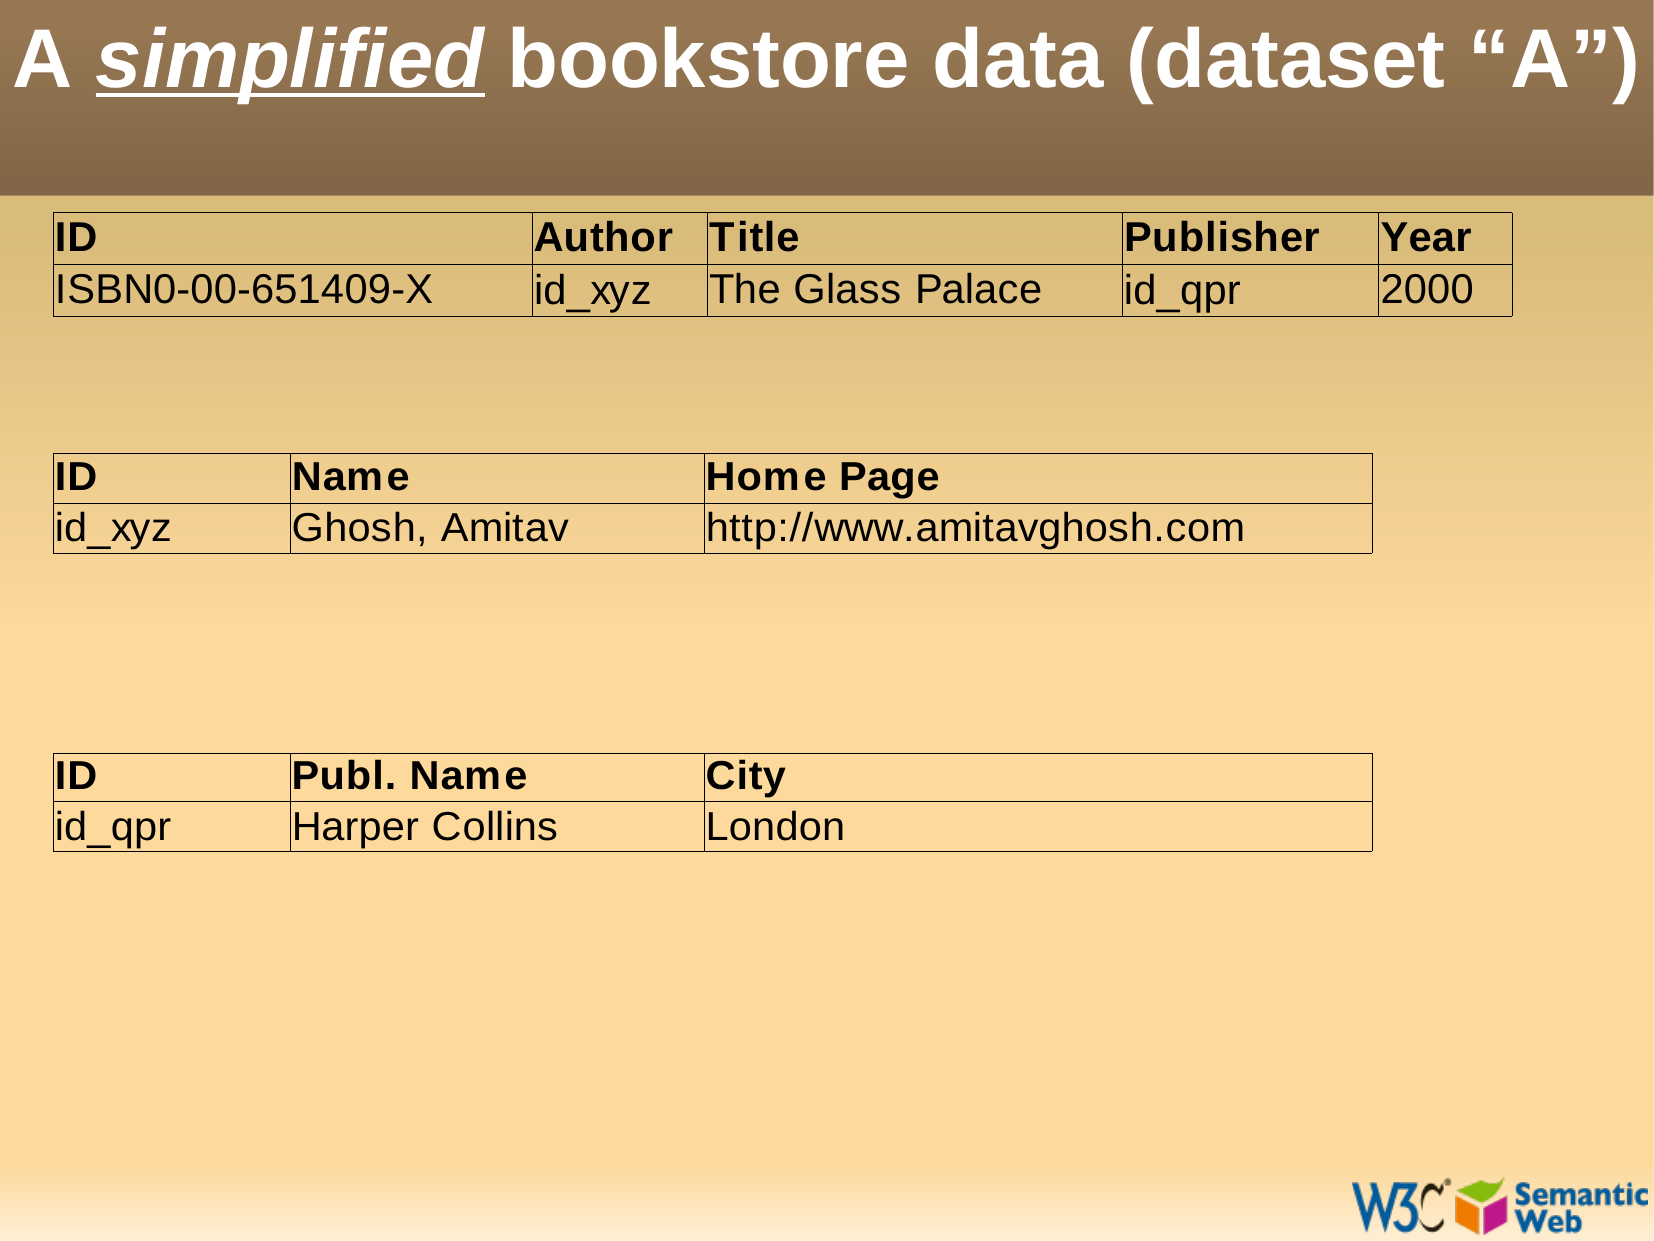

# A simplified bookstore data (dataset “A”)